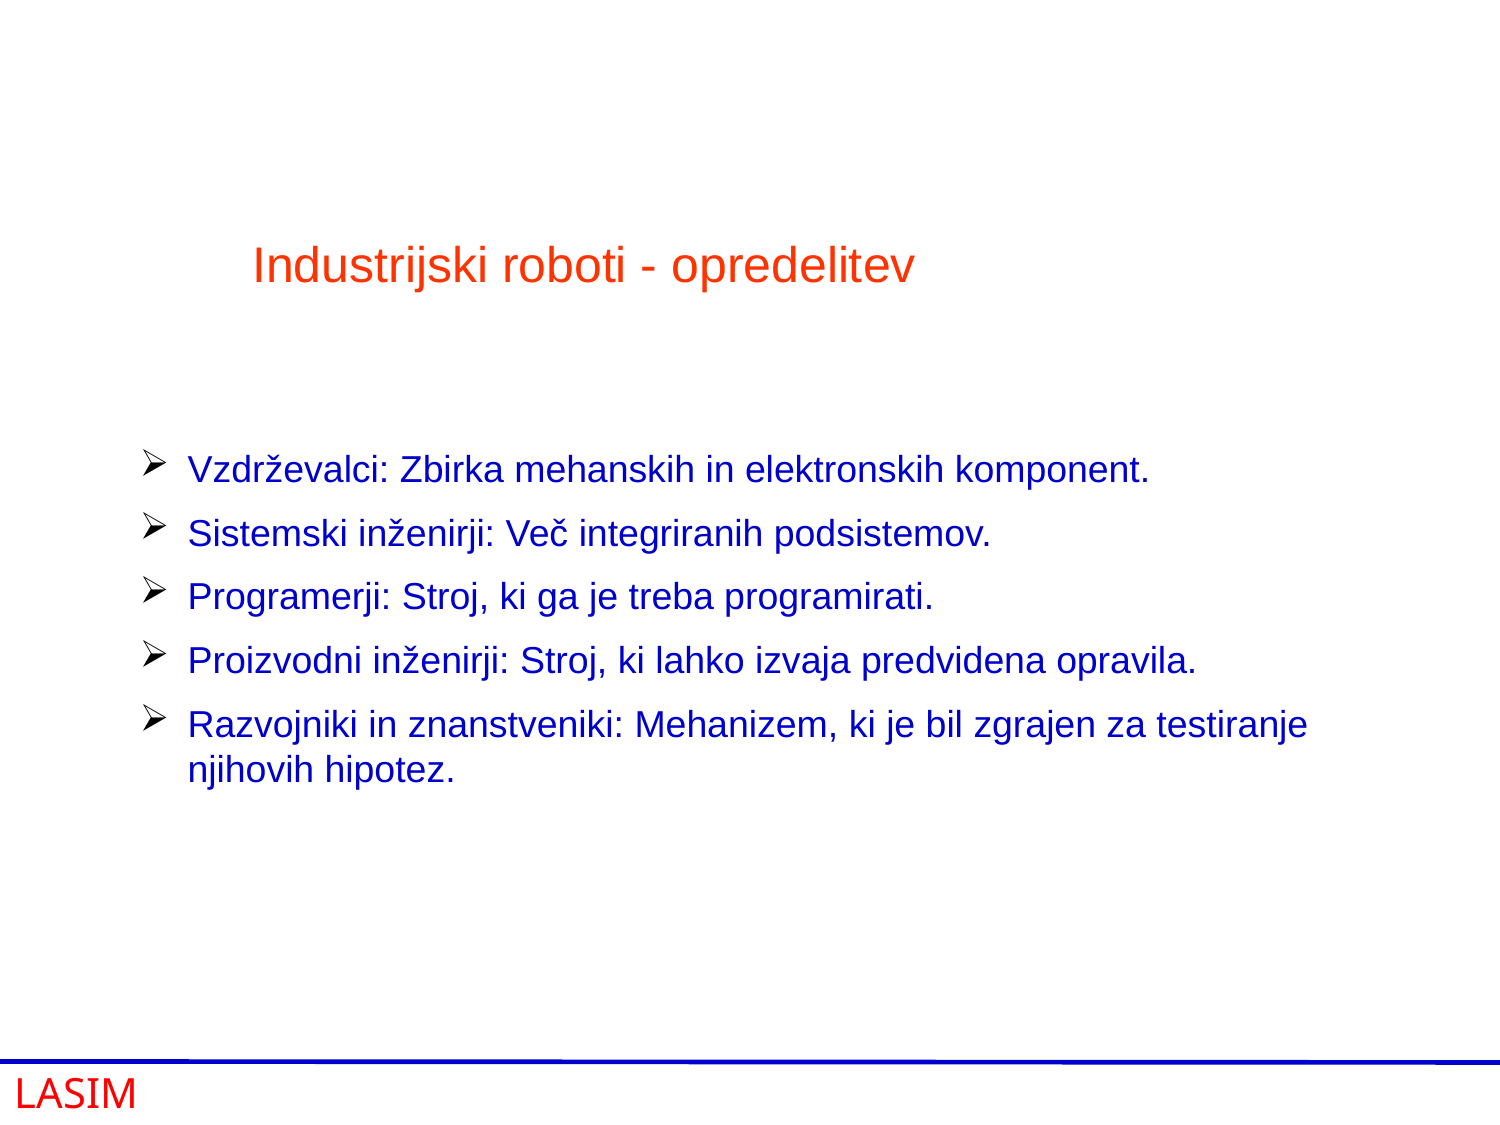

Industrijski roboti - opredelitev
Vzdrževalci: Zbirka mehanskih in elektronskih komponent.
Sistemski inženirji: Več integriranih podsistemov.
Programerji: Stroj, ki ga je treba programirati.
Proizvodni inženirji: Stroj, ki lahko izvaja predvidena opravila.
Razvojniki in znanstveniki: Mehanizem, ki je bil zgrajen za testiranje njihovih hipotez.